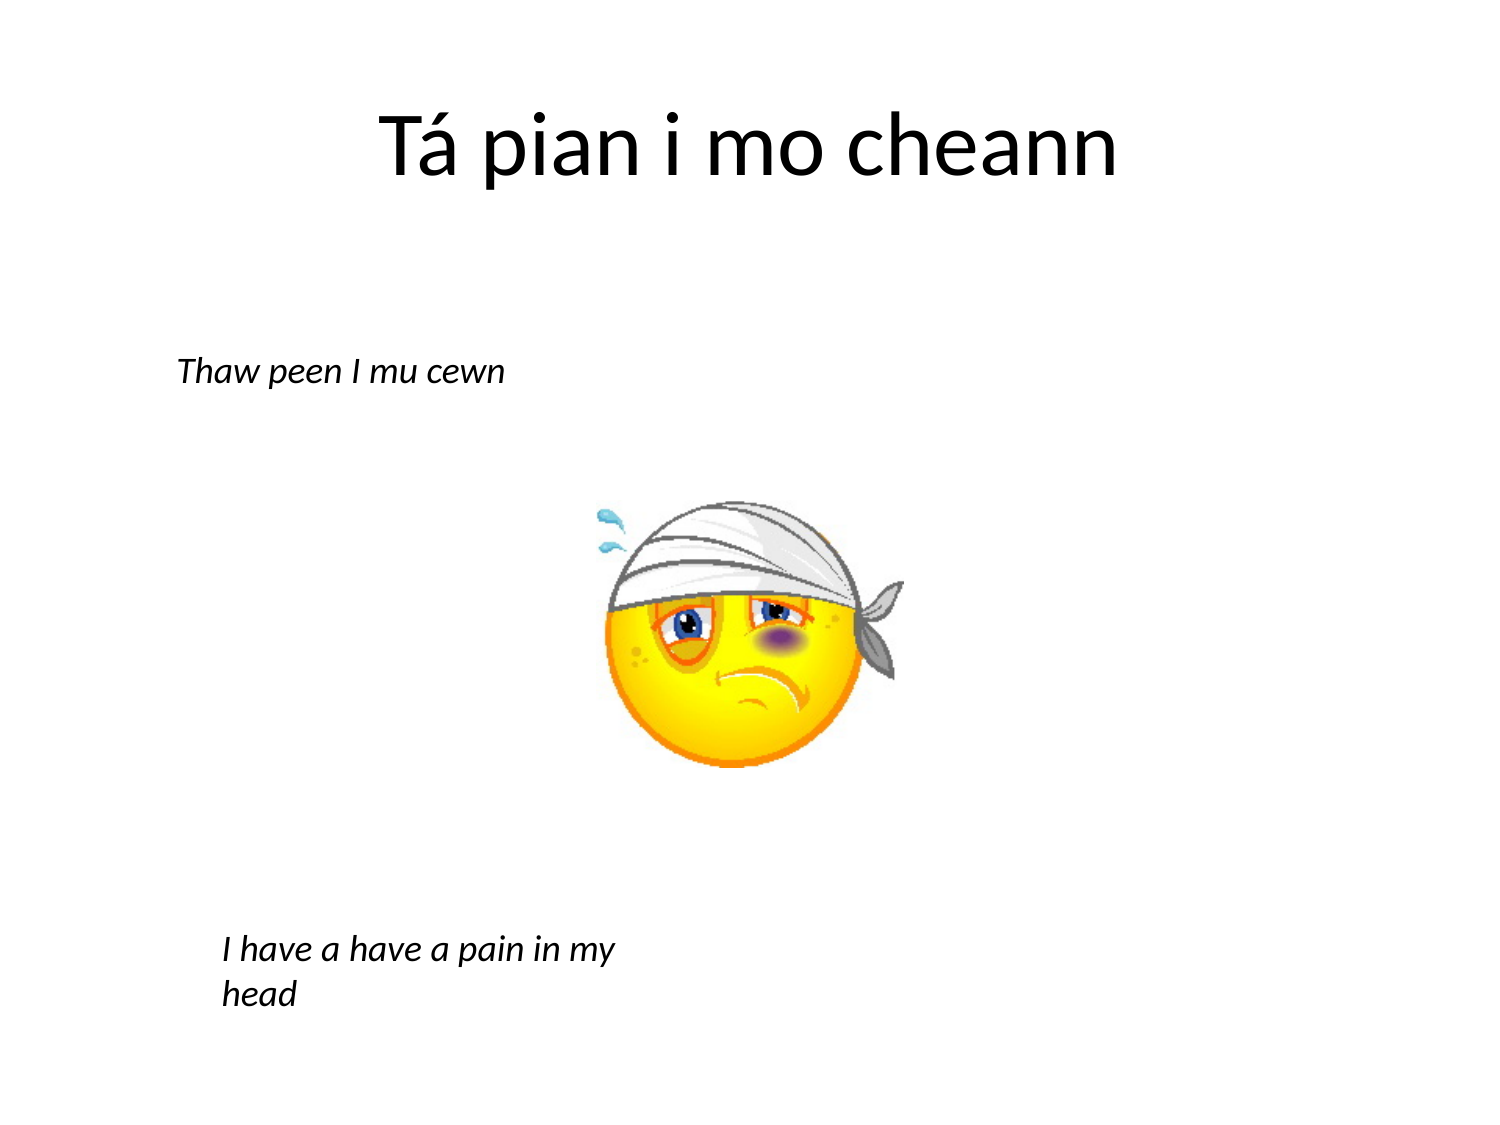

# Tá pian i mo cheann
Thaw peen I mu cewn
I have a have a pain in my head